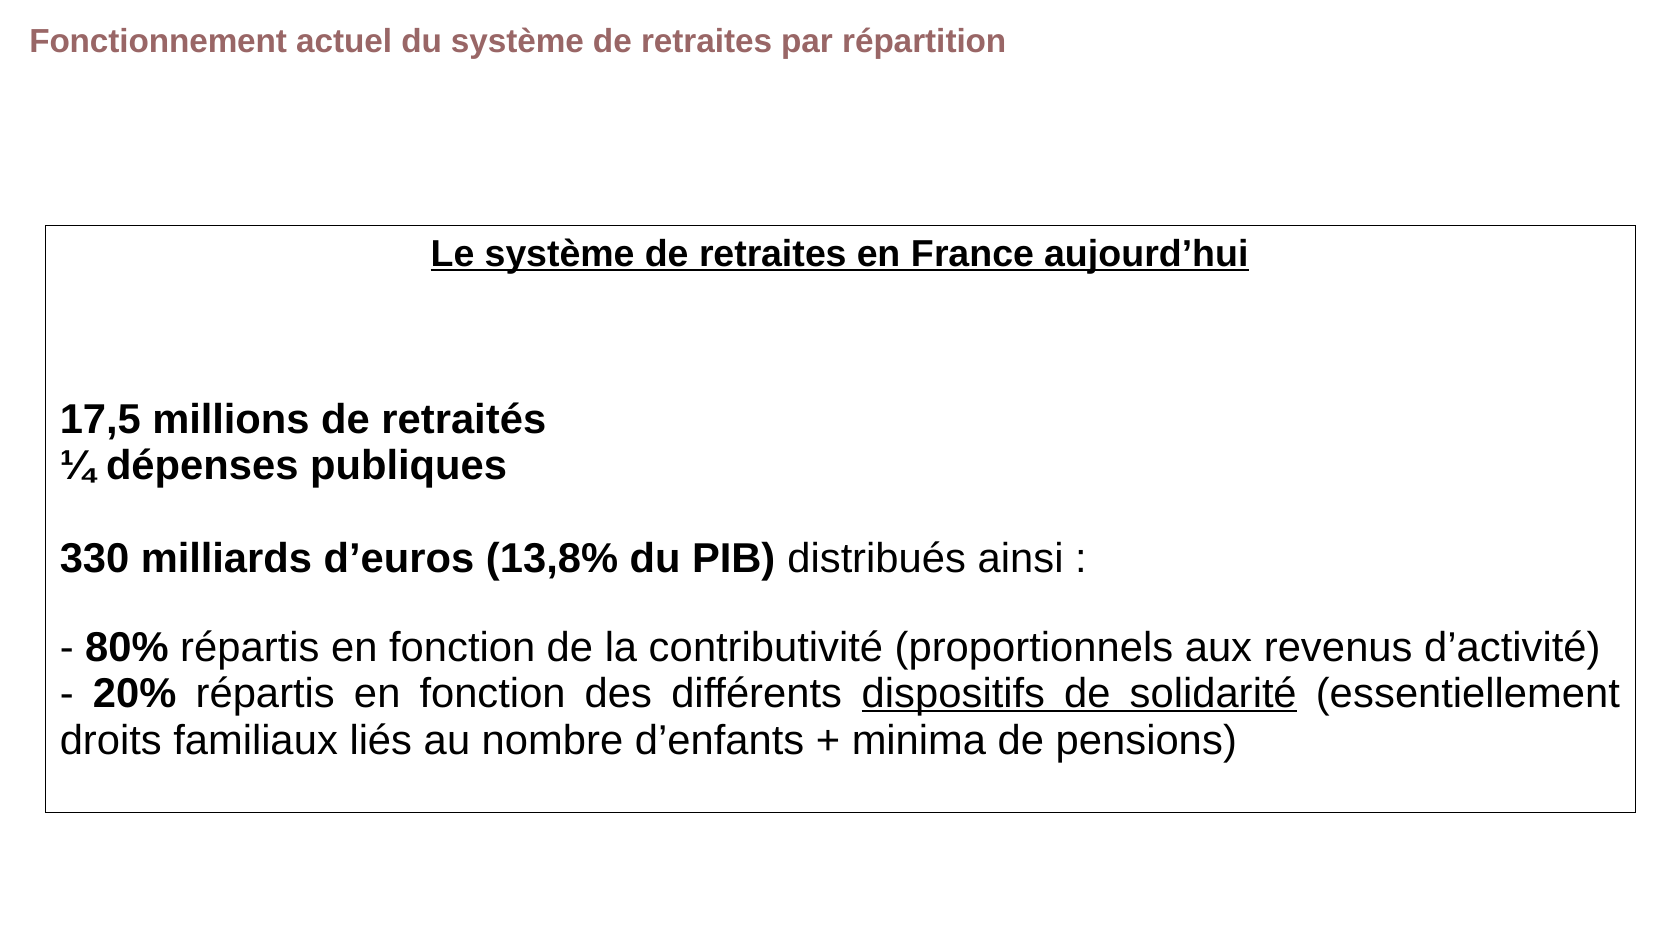

# Fonctionnement actuel du système de retraites par répartition
Le système de retraites en France aujourd’hui
17,5 millions de retraités
¼ dépenses publiques
330 milliards d’euros (13,8% du PIB) distribués ainsi :
- 80% répartis en fonction de la contributivité (proportionnels aux revenus d’activité)
- 20% répartis en fonction des différents dispositifs de solidarité (essentiellement droits familiaux liés au nombre d’enfants + minima de pensions)